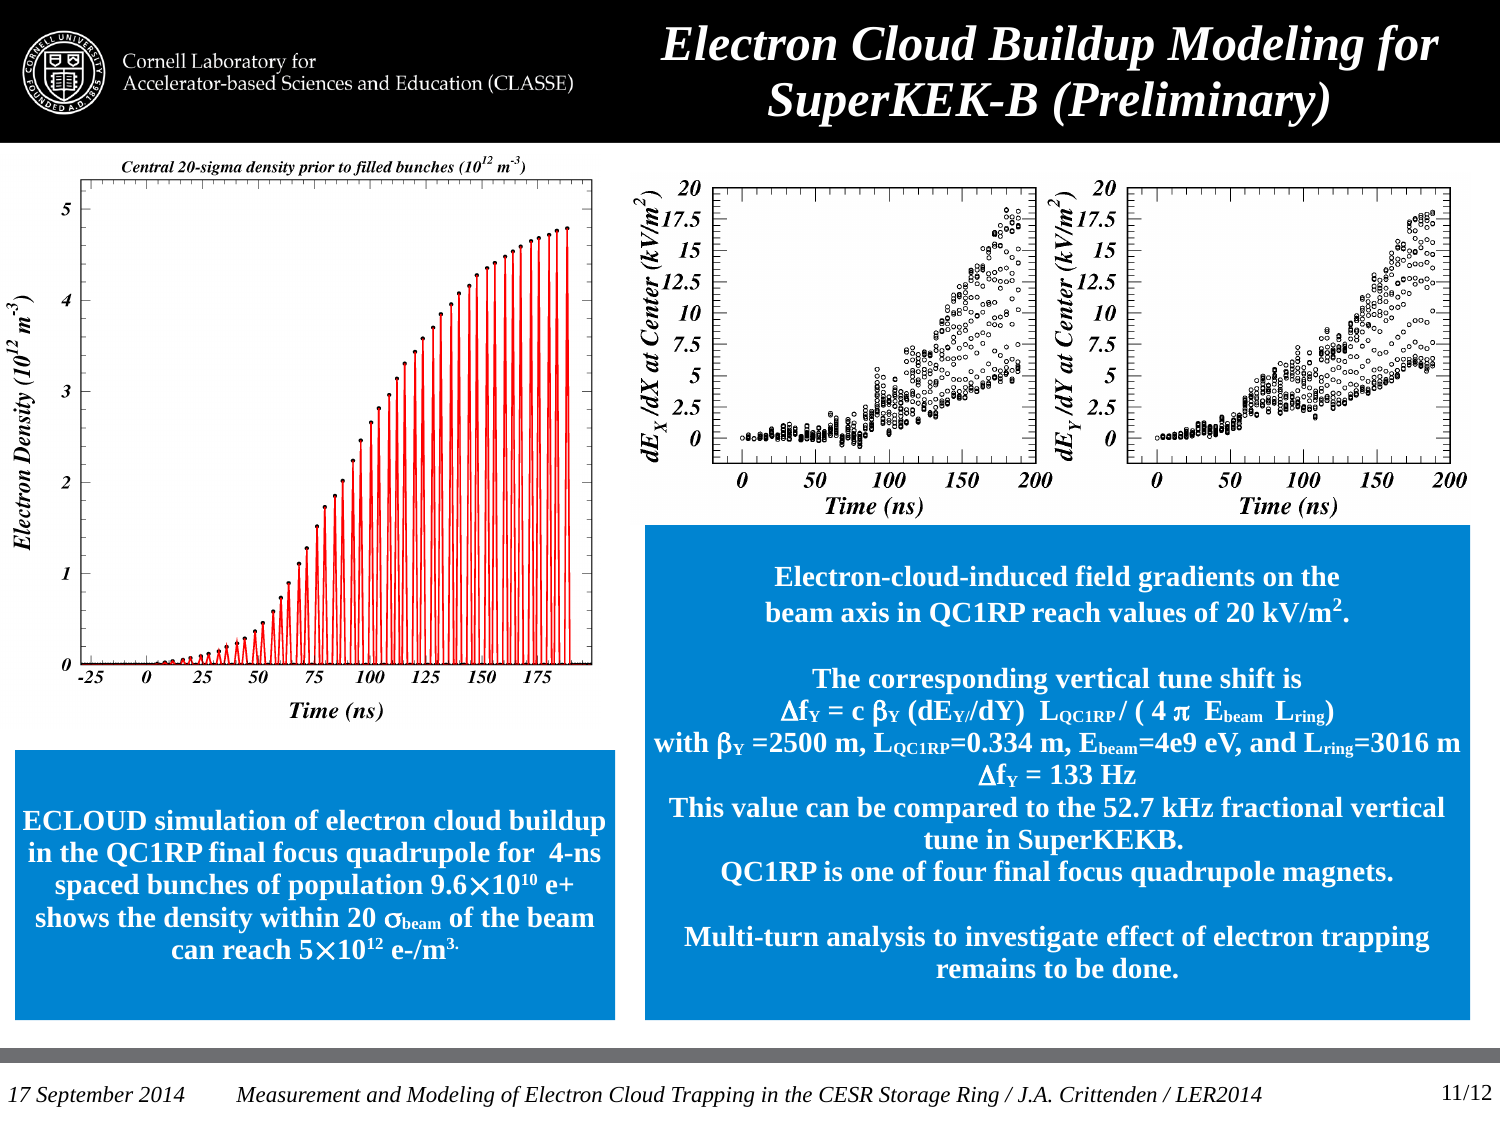

# Electron Cloud Buildup Modeling for SuperKEK-B (Preliminary)
Electron-cloud-induced field gradients on the
beam axis in QC1RP reach values of 20 kV/m2.
The corresponding vertical tune shift is
DfY = c Y (dEY//dY) LQC1RP / ( 4  Ebeam Lring)
with Y =2500 m, LQC1RP=0.334 m, Ebeam=4e9 eV, and Lring=3016 m
DfY = 133 Hz
This value can be compared to the 52.7 kHz fractional vertical tune in SuperKEKB.
QC1RP is one of four final focus quadrupole magnets.
Multi-turn analysis to investigate effect of electron trapping remains to be done.
ECLOUD simulation of electron cloud buildup in the QC1RP final focus quadrupole for 4-ns spaced bunches of population 9.61010 e+ shows the density within 20 sbeam of the beam can reach 51012 e-/m3.